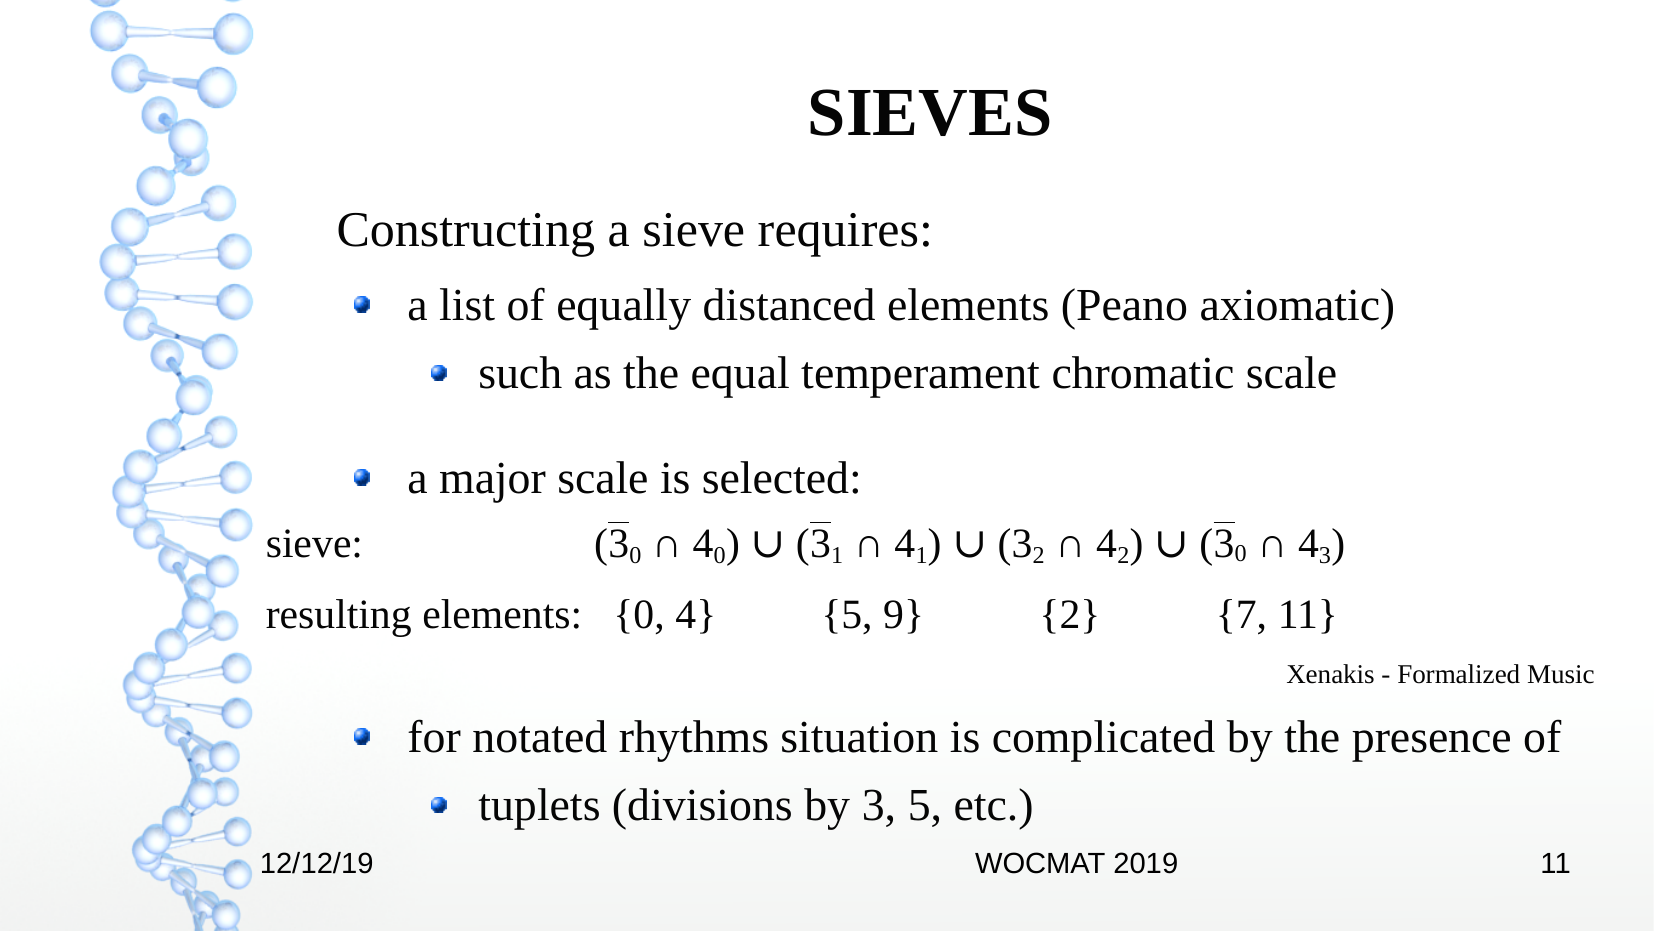

# SIEVES
Constructing a sieve requires:
a list of equally distanced elements (Peano axiomatic)
such as the equal temperament chromatic scale
a major scale is selected:
sieve:	 (30 ∩ 40) ∪ (31 ∩ 41) ∪ (32 ∩ 42) ∪ (30 ∩ 43)
resulting elements: {0, 4} {5, 9} {2} {7, 11}
Xenakis - Formalized Music
for notated rhythms situation is complicated by the presence of
tuplets (divisions by 3, 5, etc.)
12/12/19
WOCMAT 2019
11